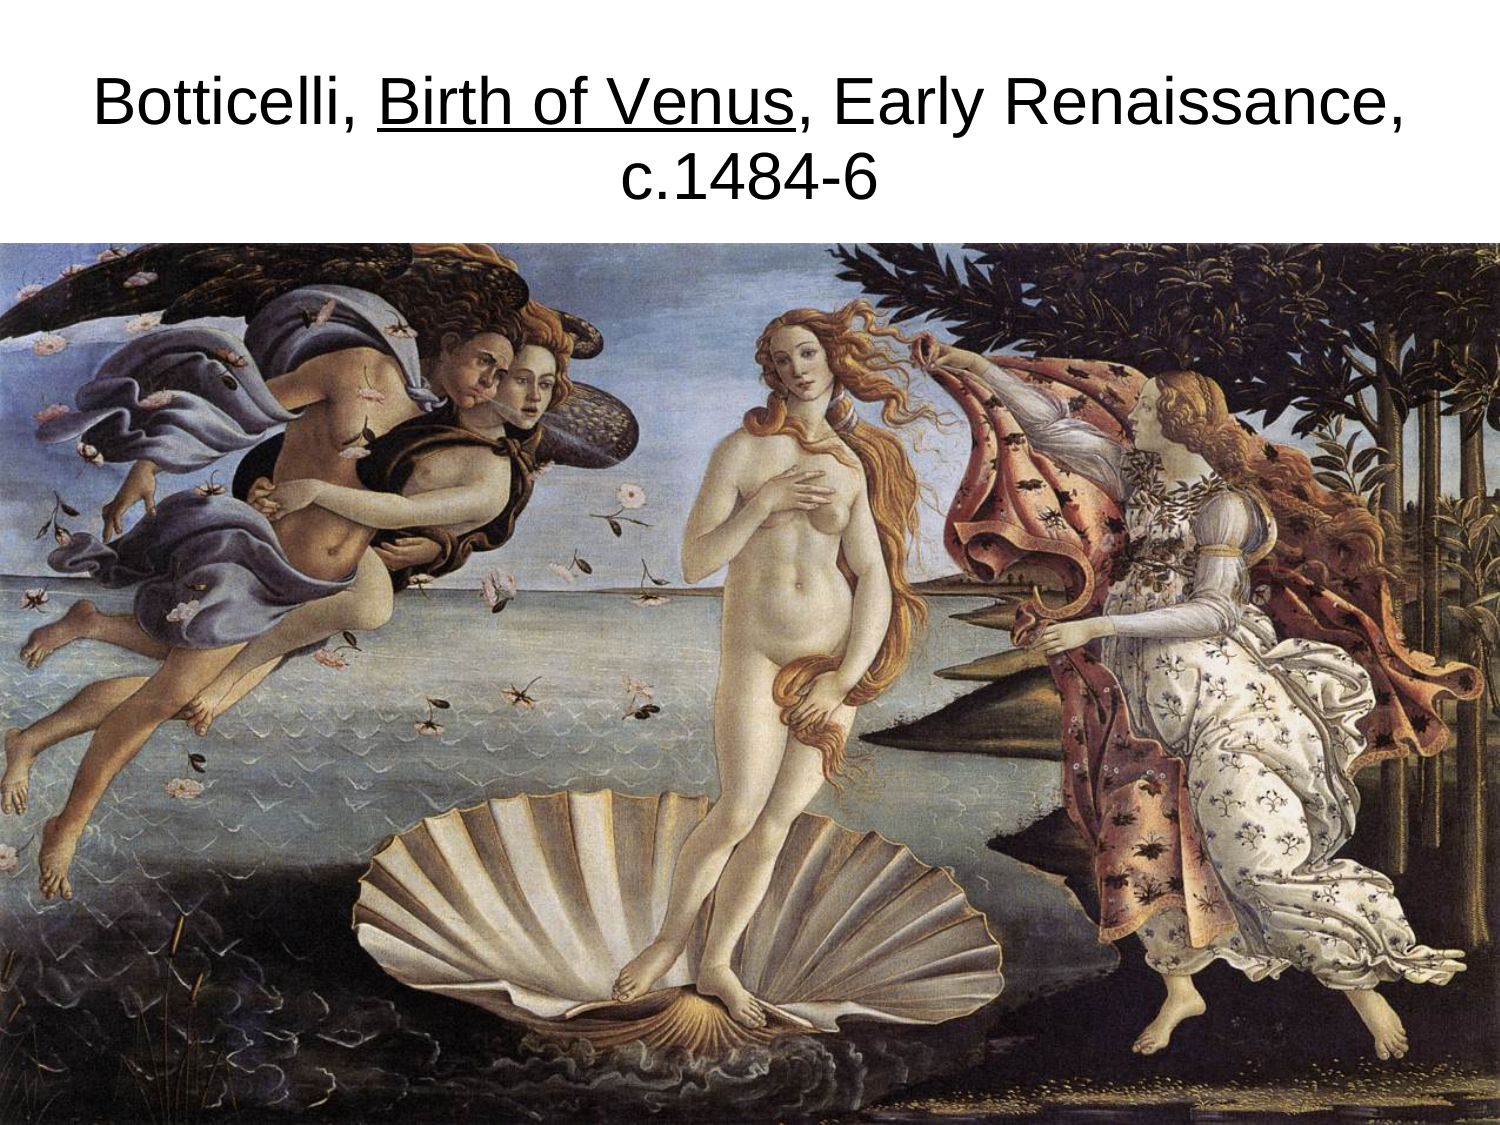

# Botticelli, Birth of Venus, Early Renaissance, c.1484-6